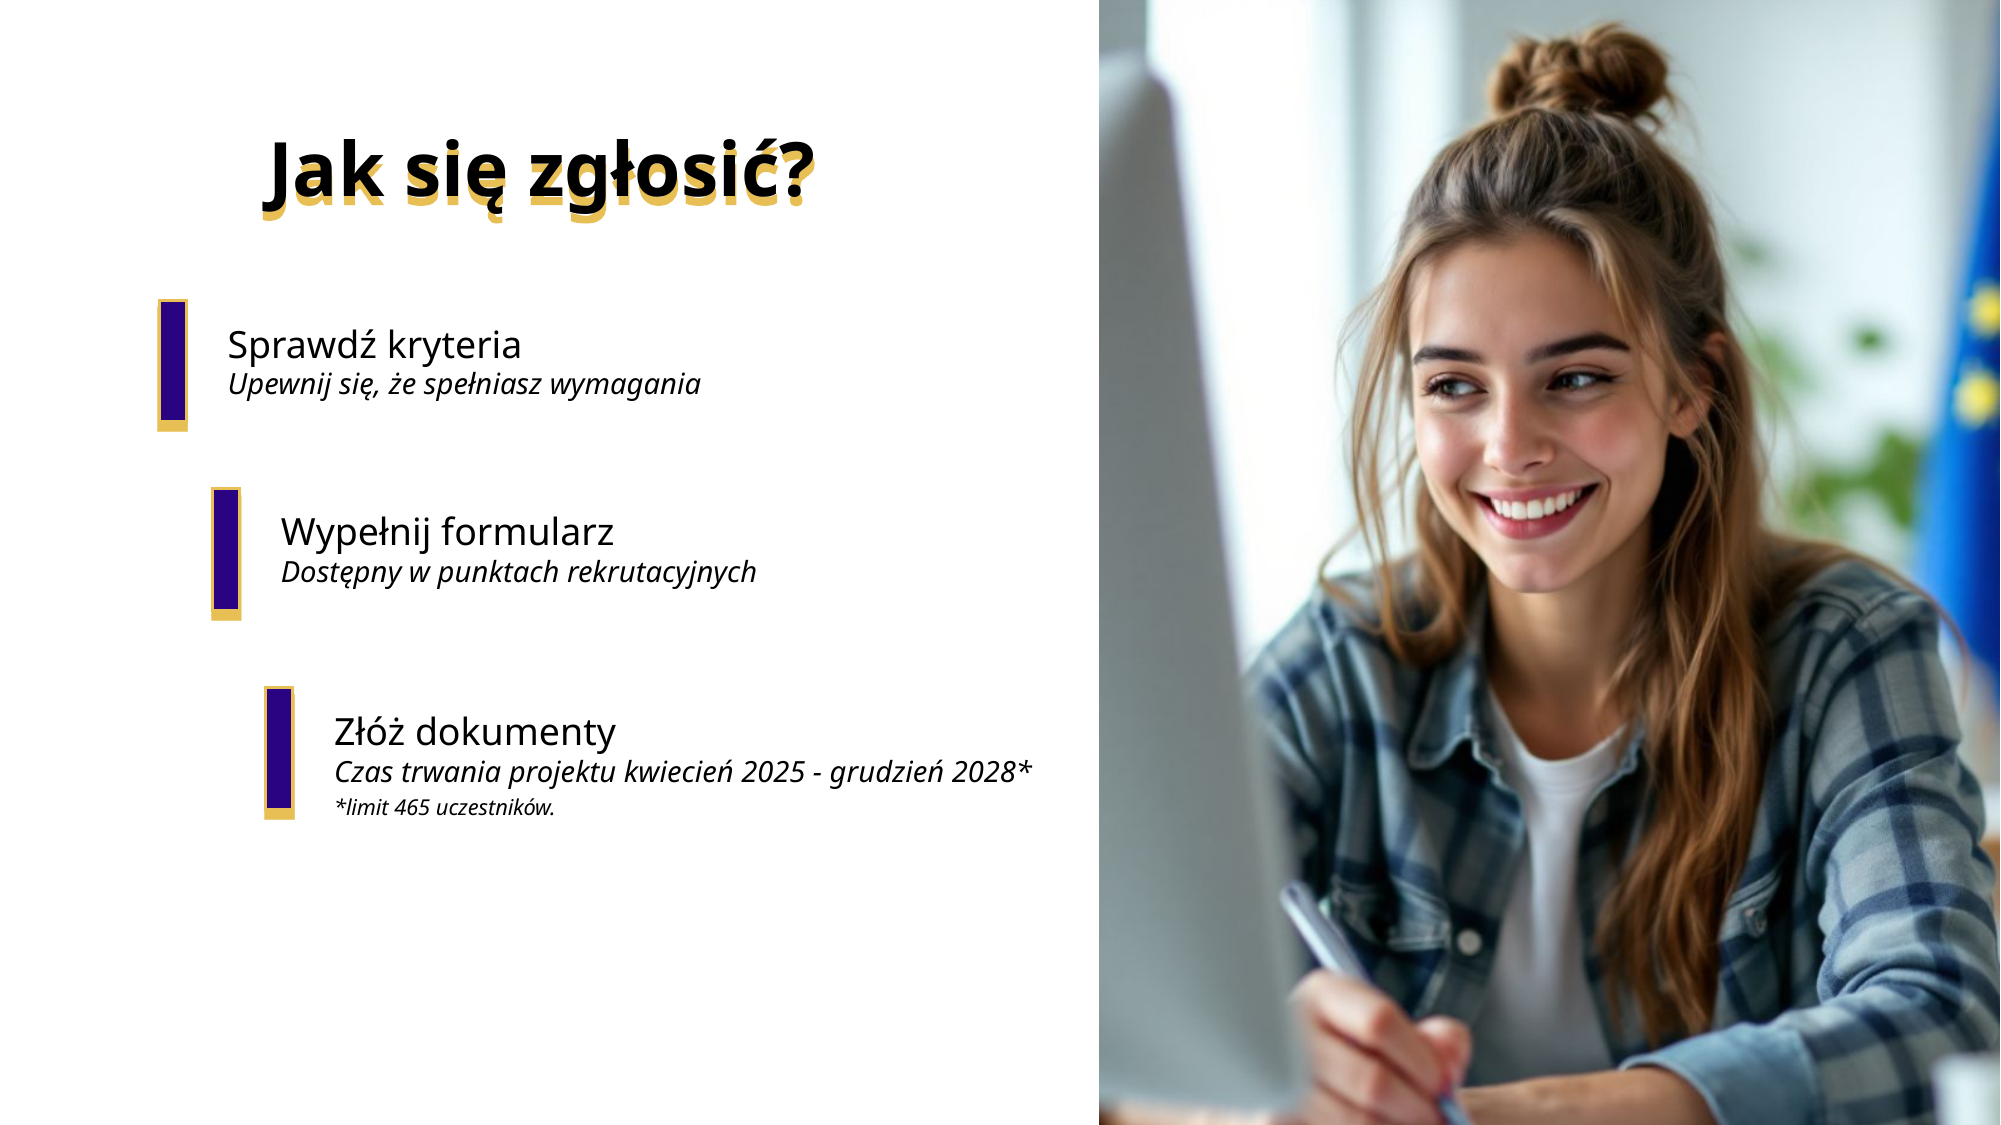

Jak się zgłosić?
Sprawdź kryteria
Upewnij się, że spełniasz wymagania
Wypełnij formularz
Dostępny w punktach rekrutacyjnych
Złóż dokumenty
Czas trwania projektu kwiecień 2025 - grudzień 2028*
*limit 465 uczestników.